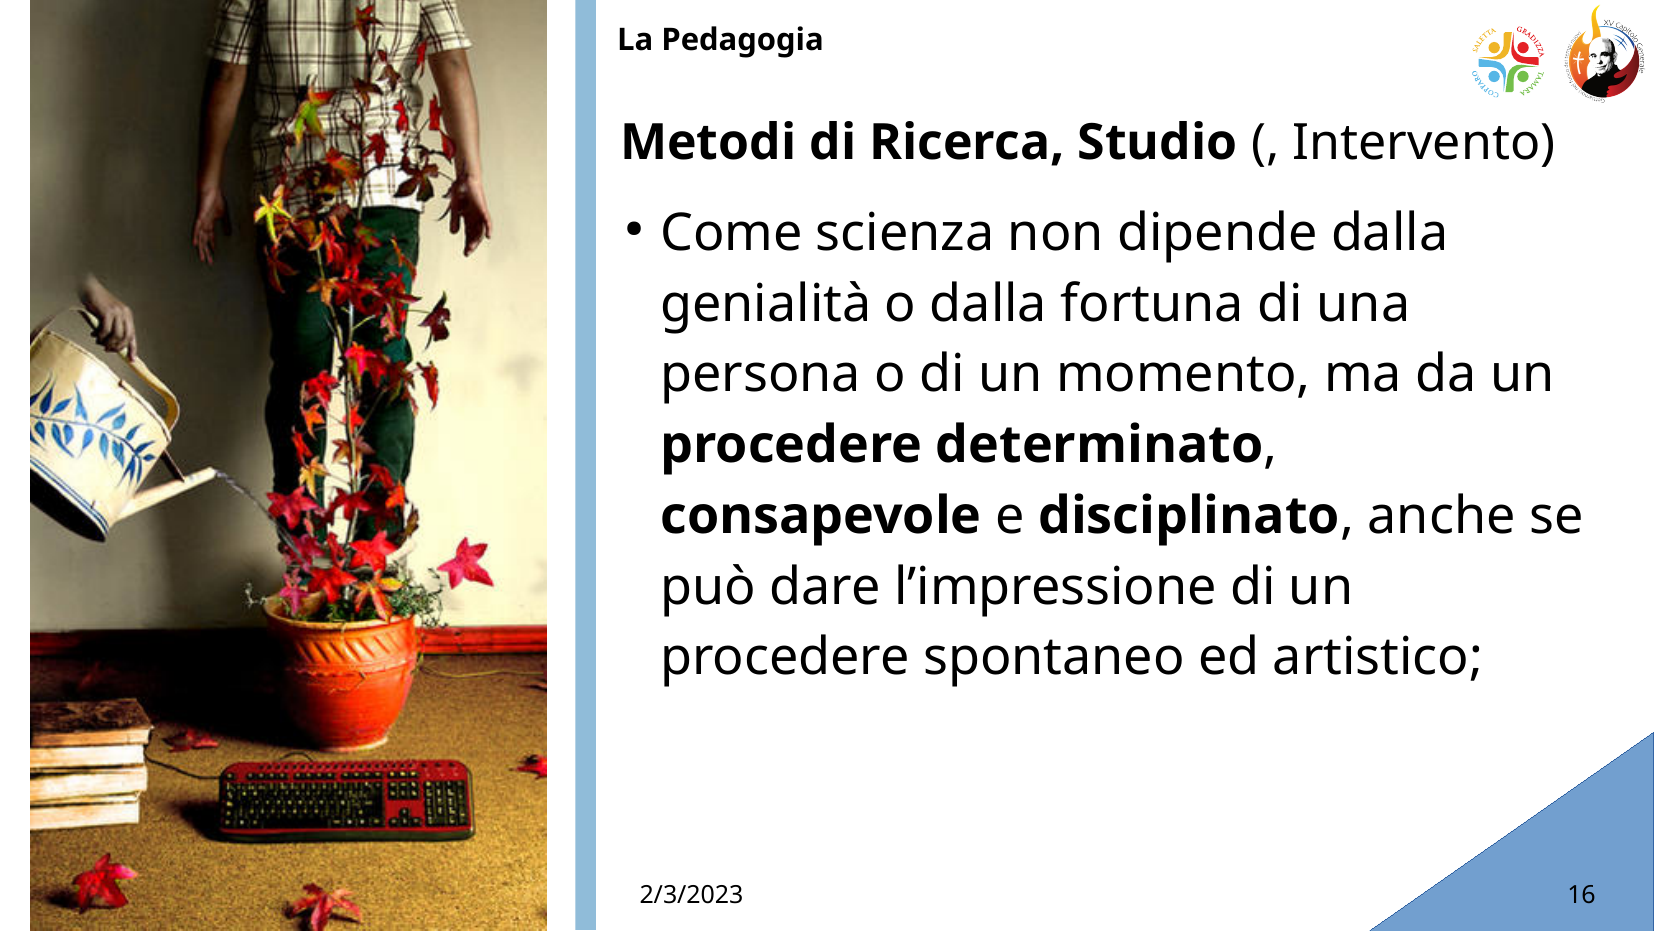

La Pedagogia
Metodi di Ricerca, Studio (, Intervento)
# Come scienza non dipende dalla genialità o dalla fortuna di una persona o di un momento, ma da un procedere determinato, consapevole e disciplinato, anche se può dare l’impressione di un procedere spontaneo ed artistico;